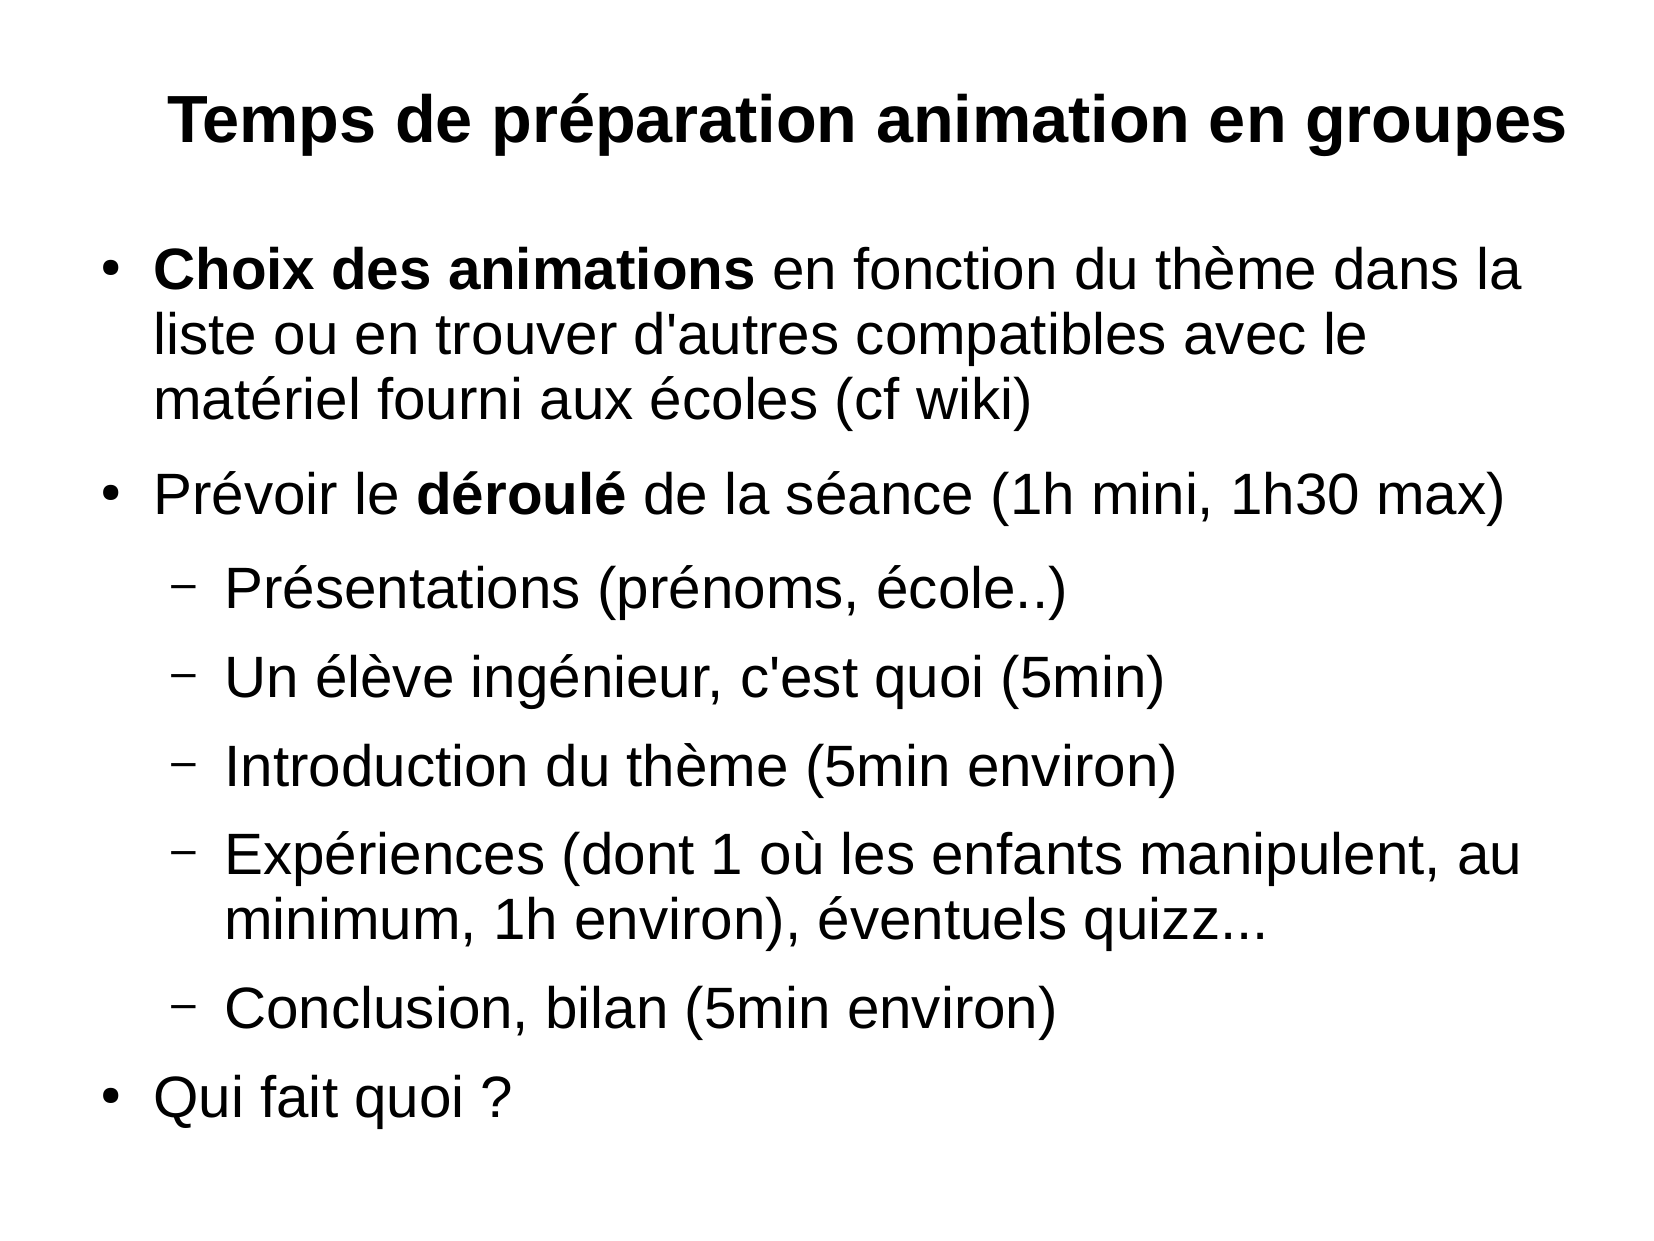

# Temps de préparation animation en groupes
Choix des animations en fonction du thème dans la liste ou en trouver d'autres compatibles avec le matériel fourni aux écoles (cf wiki)
Prévoir le déroulé de la séance (1h mini, 1h30 max)
Présentations (prénoms, école..)
Un élève ingénieur, c'est quoi (5min)
Introduction du thème (5min environ)
Expériences (dont 1 où les enfants manipulent, au minimum, 1h environ), éventuels quizz...
Conclusion, bilan (5min environ)
Qui fait quoi ?